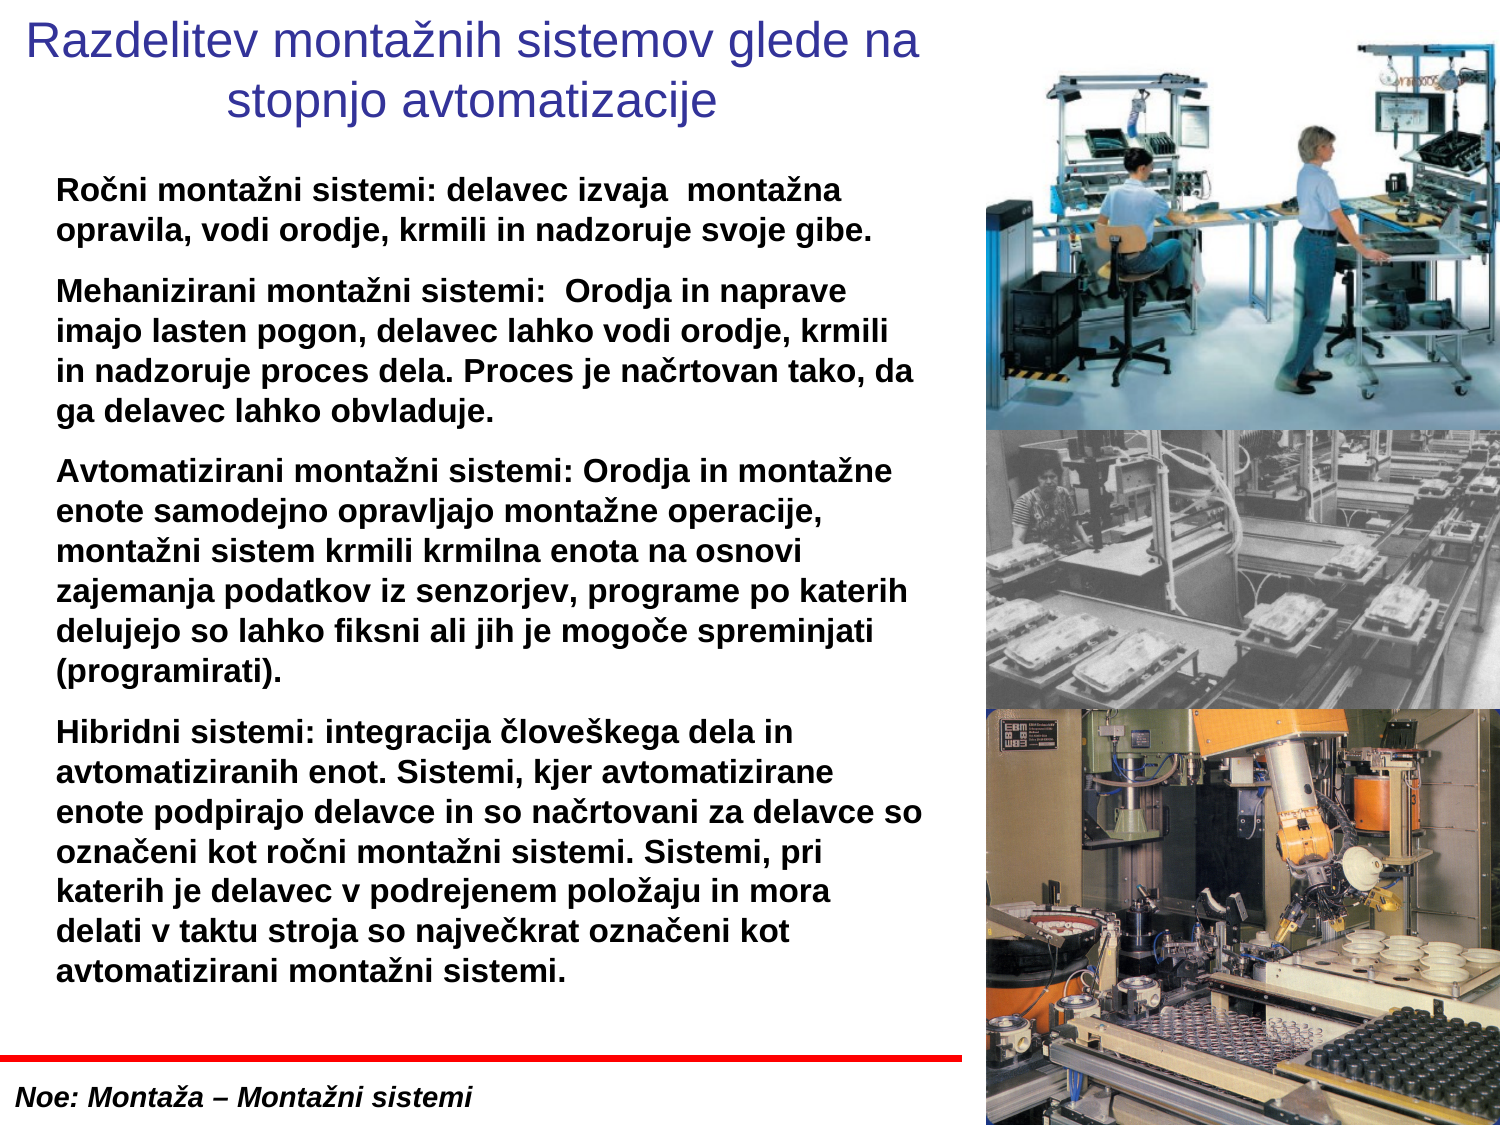

Razdelitev montažnih sistemov glede na stopnjo avtomatizacije
Ročni montažni sistemi: delavec izvaja montažna opravila, vodi orodje, krmili in nadzoruje svoje gibe.
Mehanizirani montažni sistemi: Orodja in naprave imajo lasten pogon, delavec lahko vodi orodje, krmili in nadzoruje proces dela. Proces je načrtovan tako, da ga delavec lahko obvladuje.
Avtomatizirani montažni sistemi: Orodja in montažne enote samodejno opravljajo montažne operacije, montažni sistem krmili krmilna enota na osnovi zajemanja podatkov iz senzorjev, programe po katerih delujejo so lahko fiksni ali jih je mogoče spreminjati (programirati).
Hibridni sistemi: integracija človeškega dela in avtomatiziranih enot. Sistemi, kjer avtomatizirane enote podpirajo delavce in so načrtovani za delavce so označeni kot ročni montažni sistemi. Sistemi, pri katerih je delavec v podrejenem položaju in mora delati v taktu stroja so največkrat označeni kot avtomatizirani montažni sistemi.
7